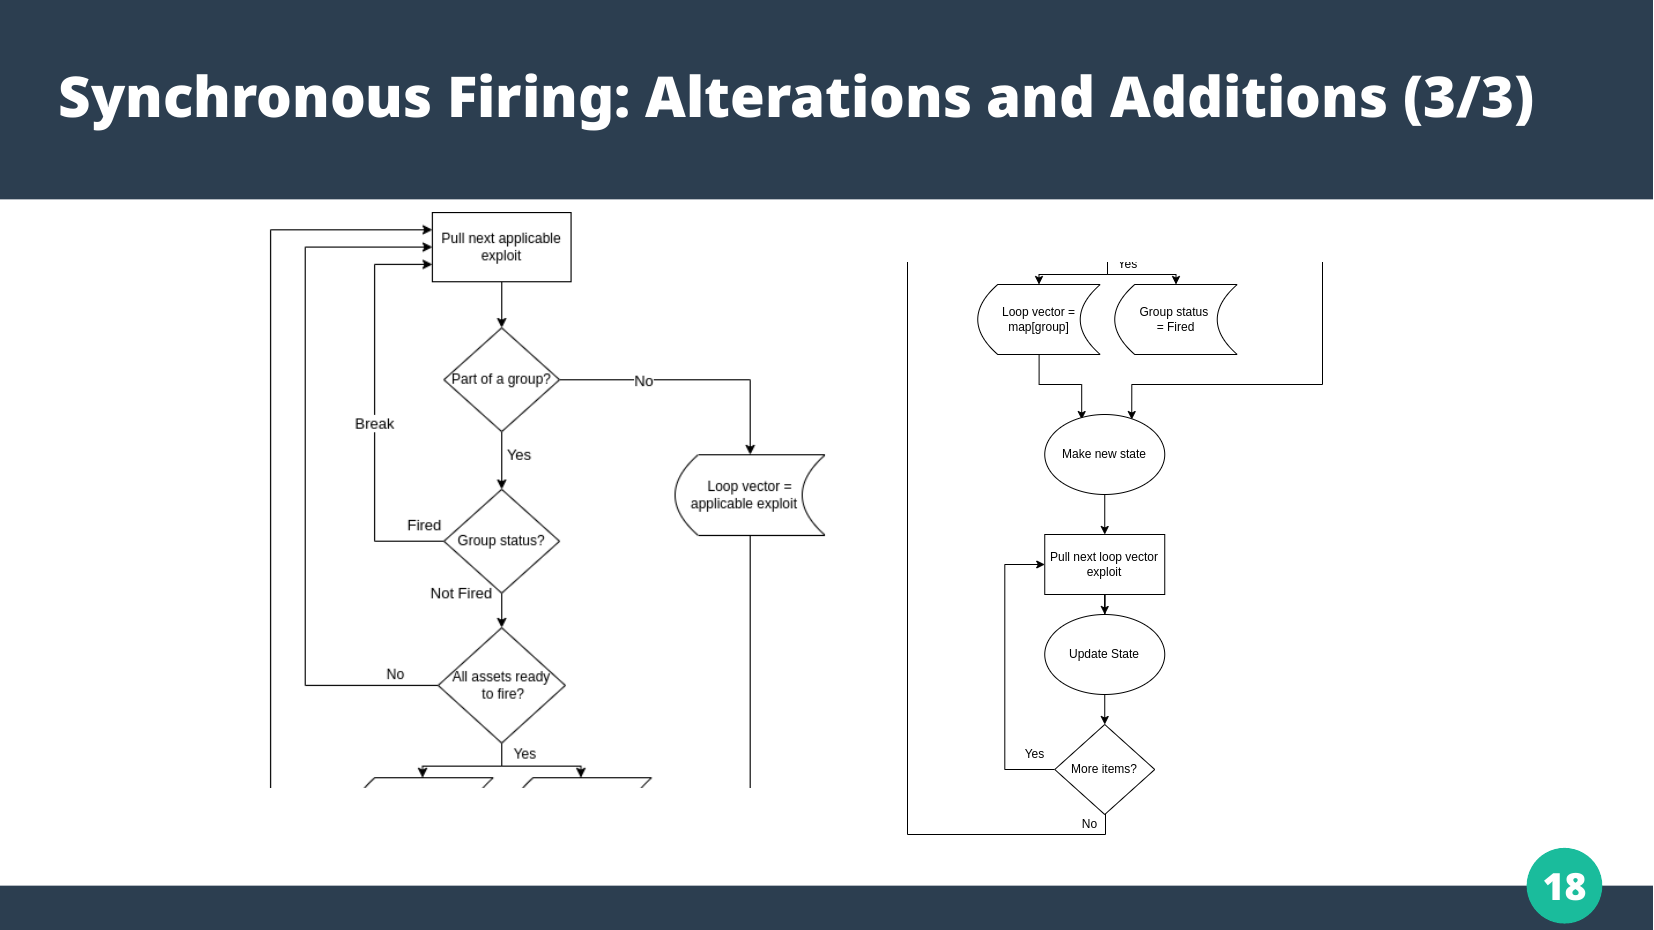

# Synchronous Firing: Alterations and Additions (3/3)